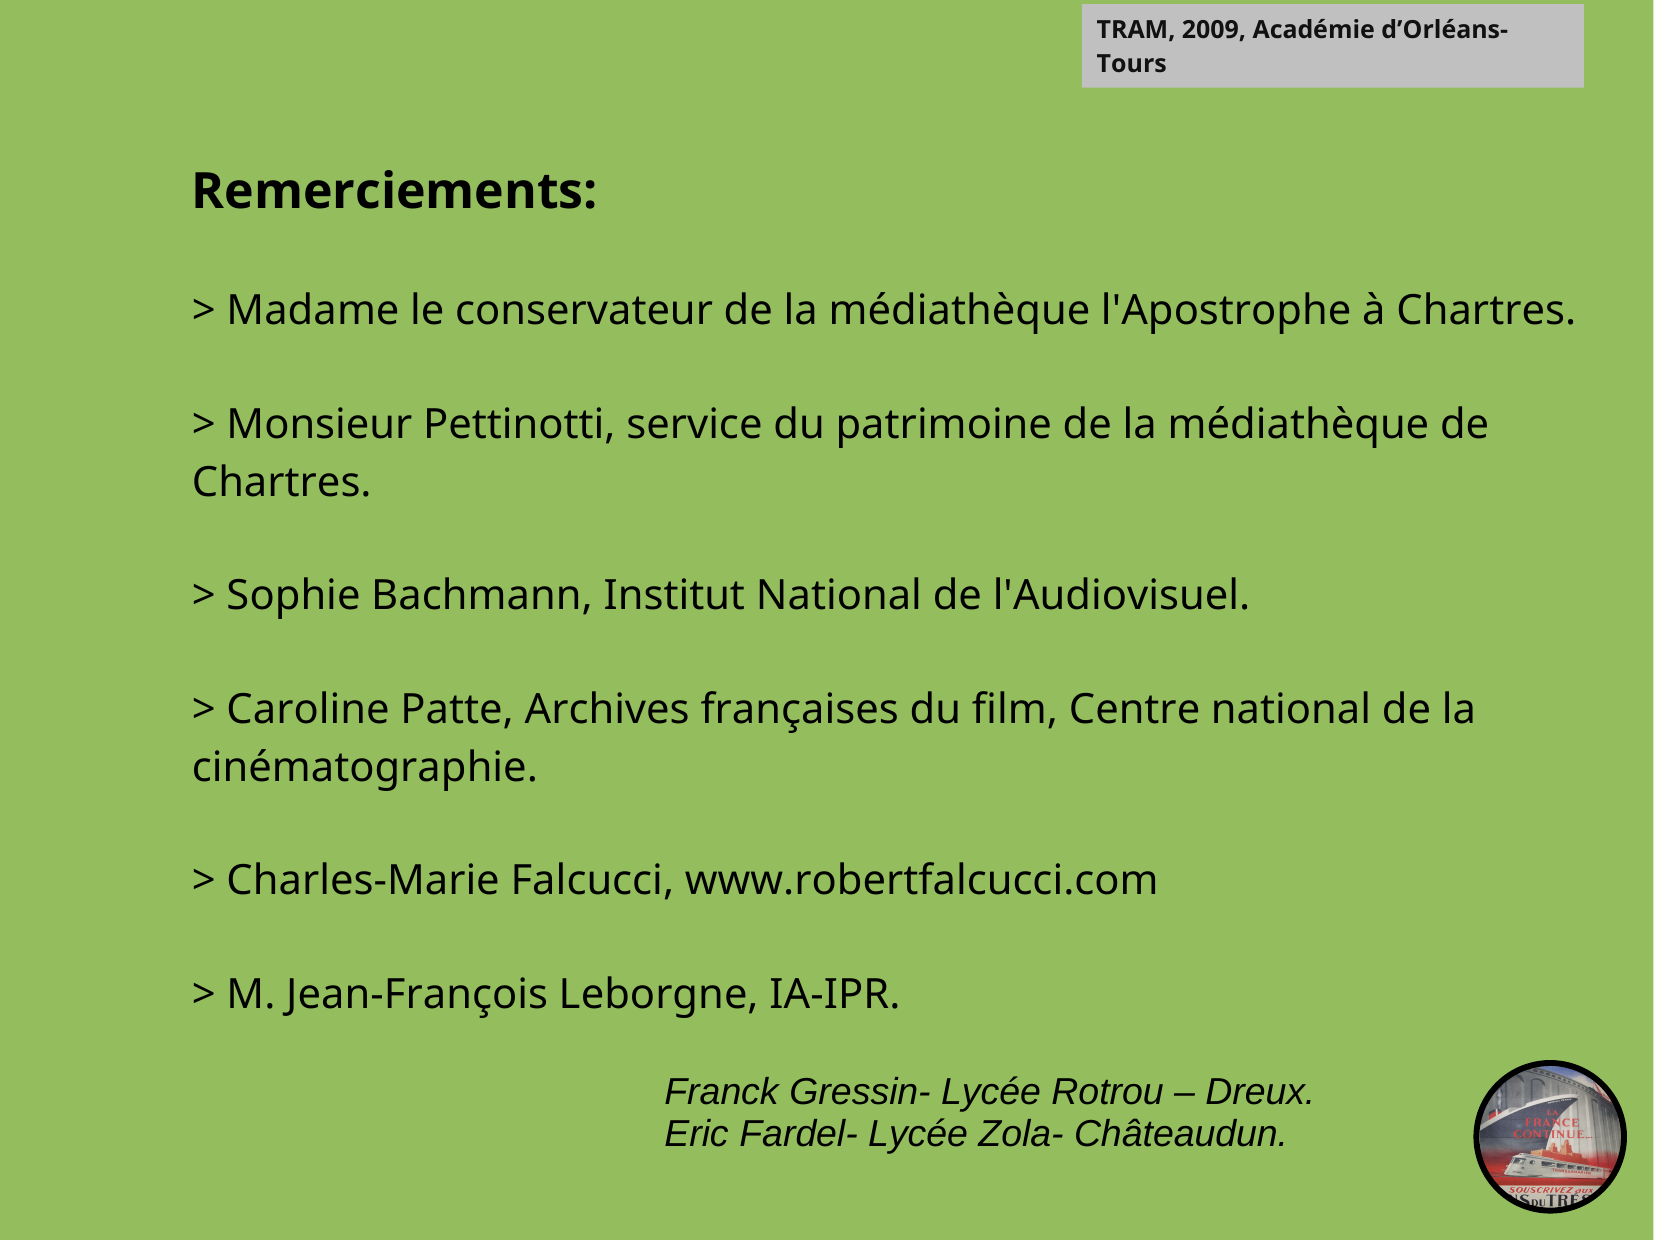

TRAM, 2009, Académie d’Orléans-Tours
Remerciements:
> Madame le conservateur de la médiathèque l'Apostrophe à Chartres.
> Monsieur Pettinotti, service du patrimoine de la médiathèque de Chartres.
> Sophie Bachmann, Institut National de l'Audiovisuel.
> Caroline Patte, Archives françaises du film, Centre national de la cinématographie.
> Charles-Marie Falcucci, www.robertfalcucci.com
> M. Jean-François Leborgne, IA-IPR.
Franck Gressin- Lycée Rotrou – Dreux.
Eric Fardel- Lycée Zola- Châteaudun.